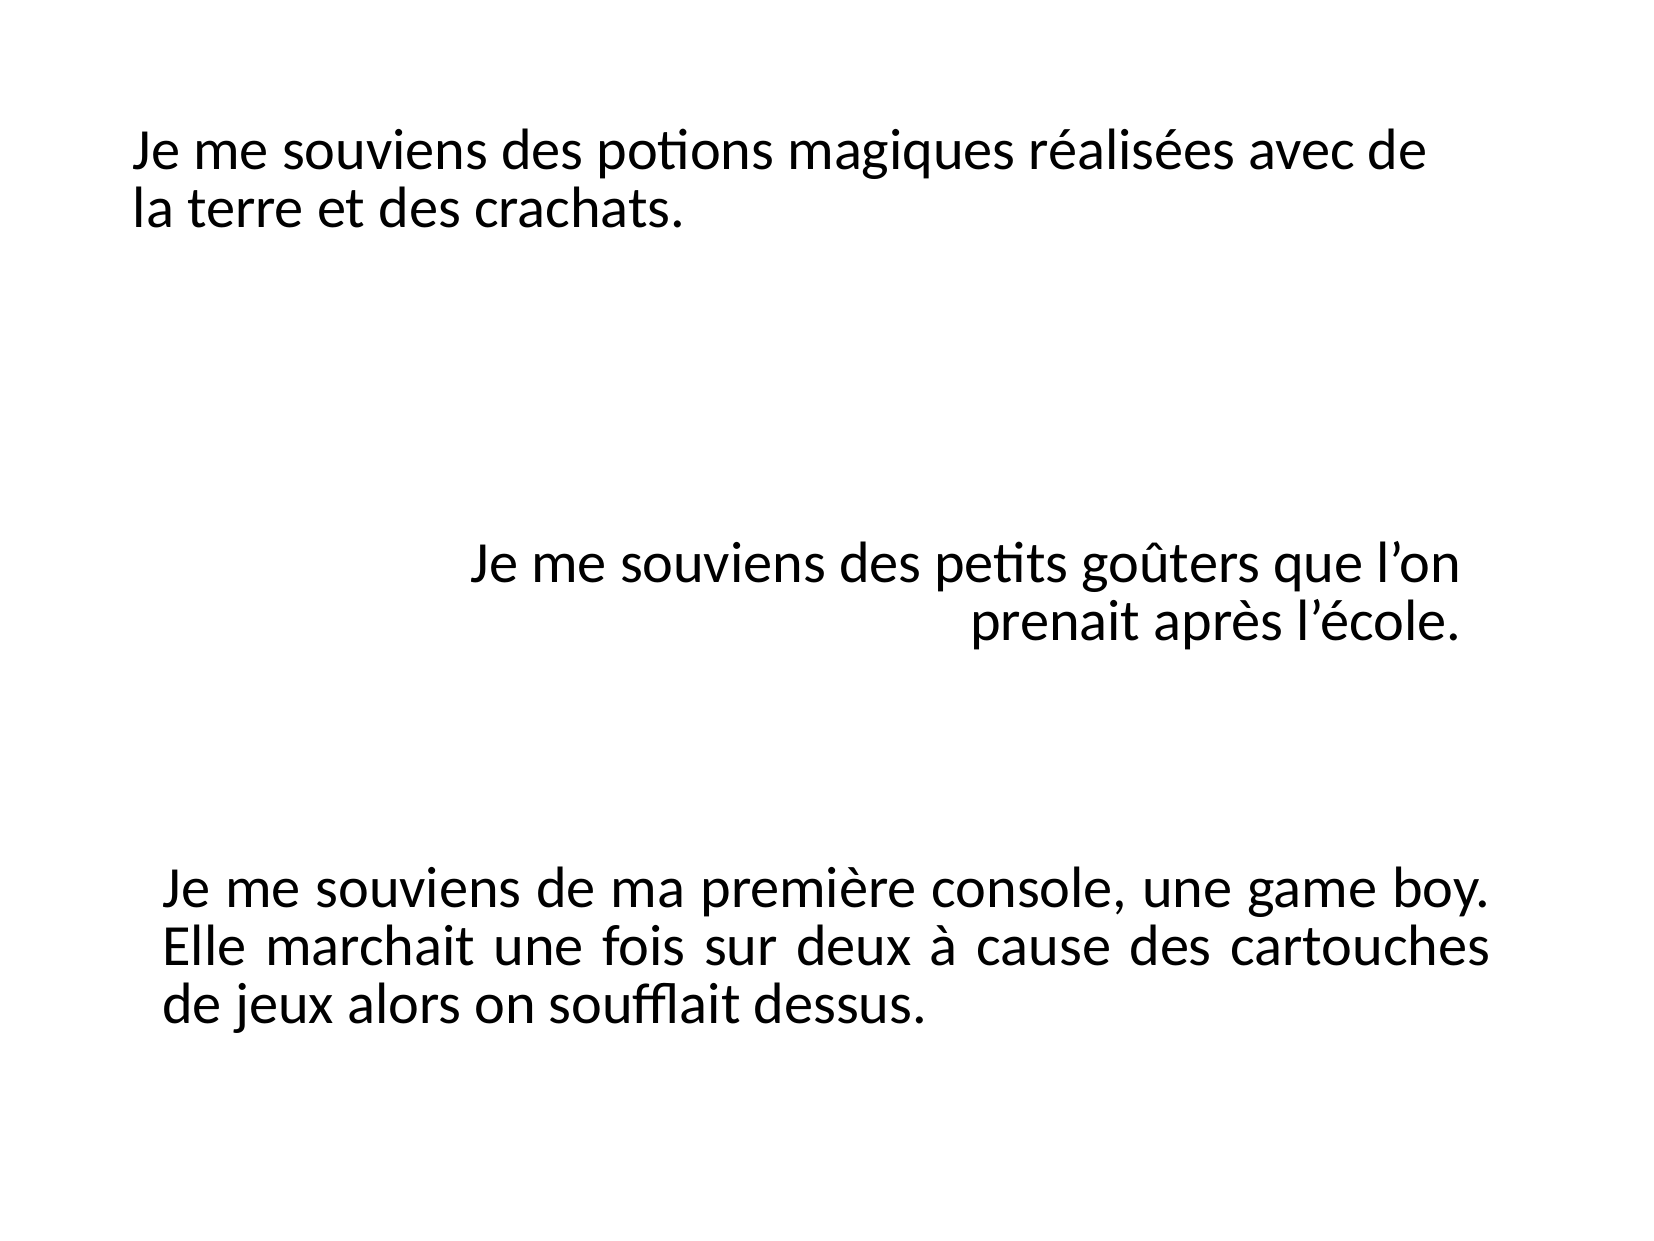

Je me souviens des potions magiques réalisées avec de la terre et des crachats.
Je me souviens des petits goûters que l’on prenait après l’école.
Je me souviens de ma première console, une game boy. Elle marchait une fois sur deux à cause des cartouches de jeux alors on soufflait dessus.